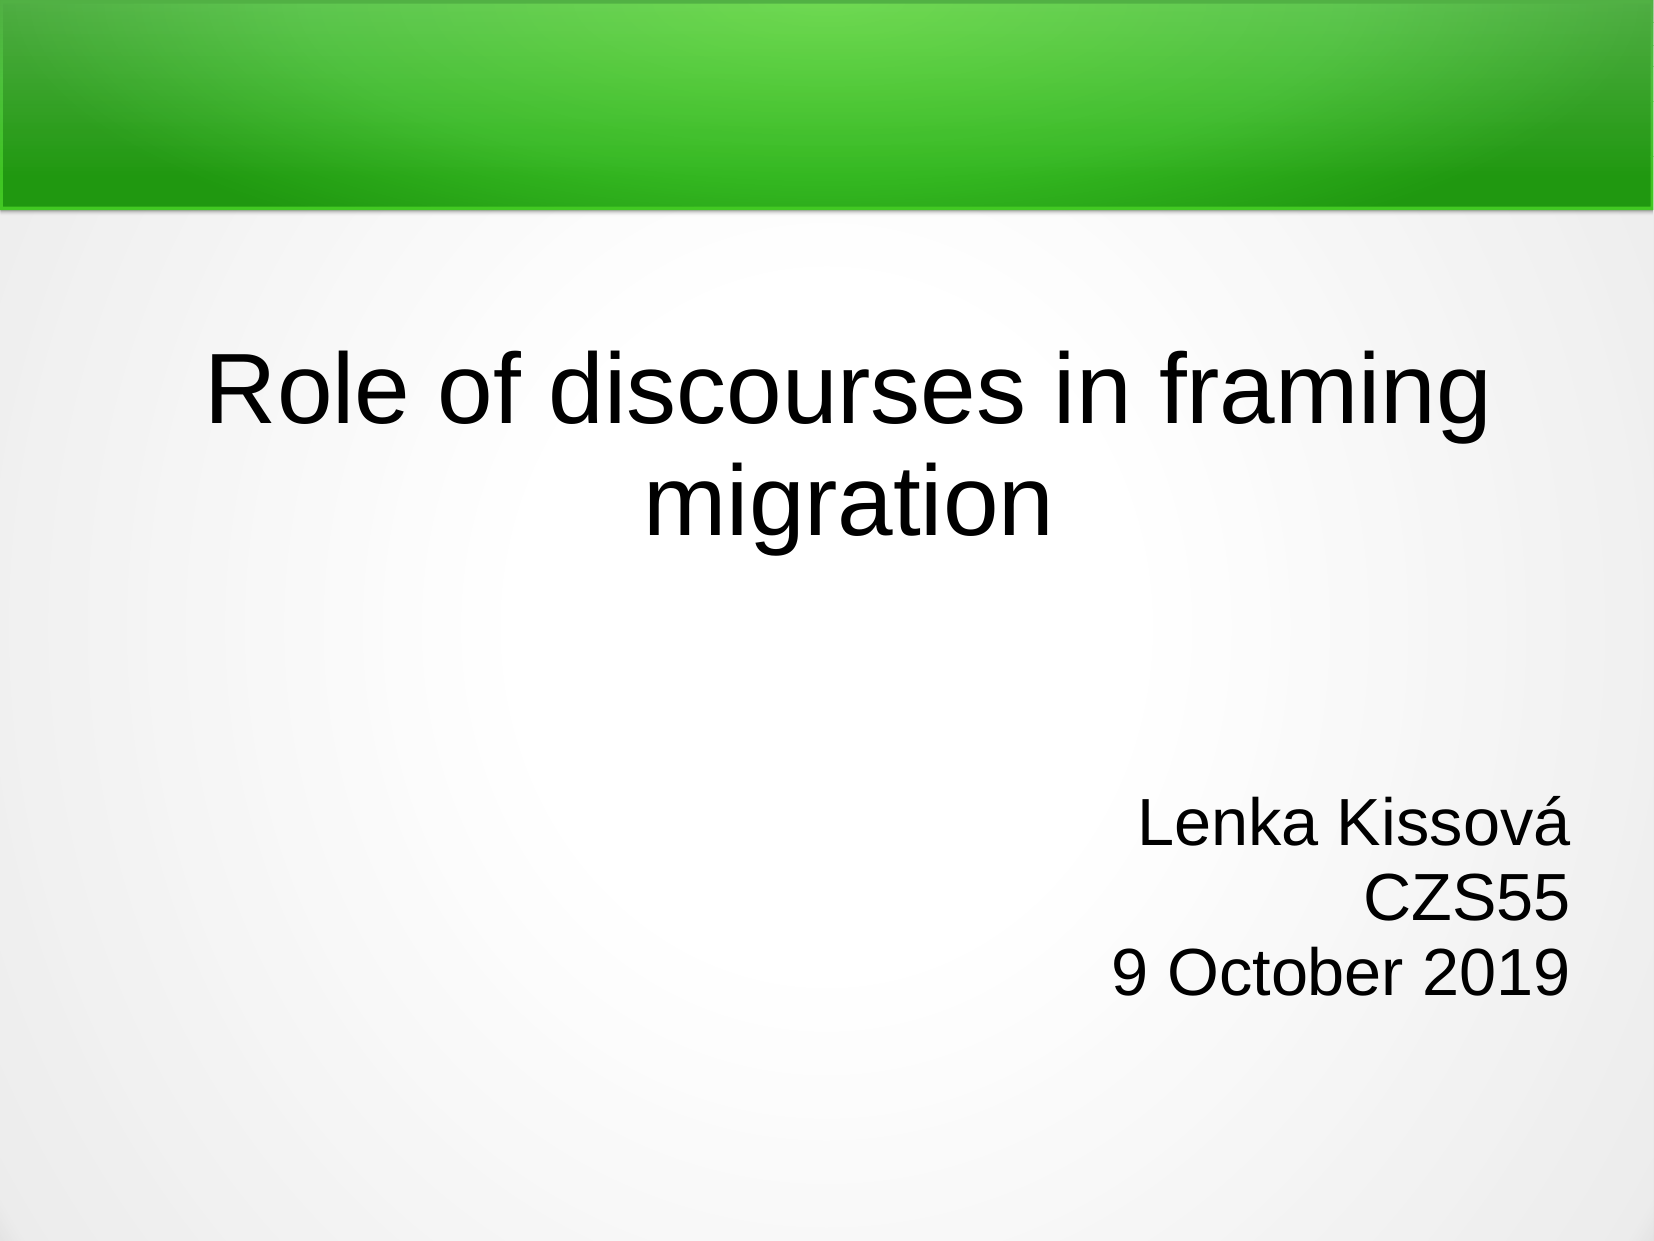

# Role of discourses in framing migration
Lenka Kissová
CZS55
9 October 2019